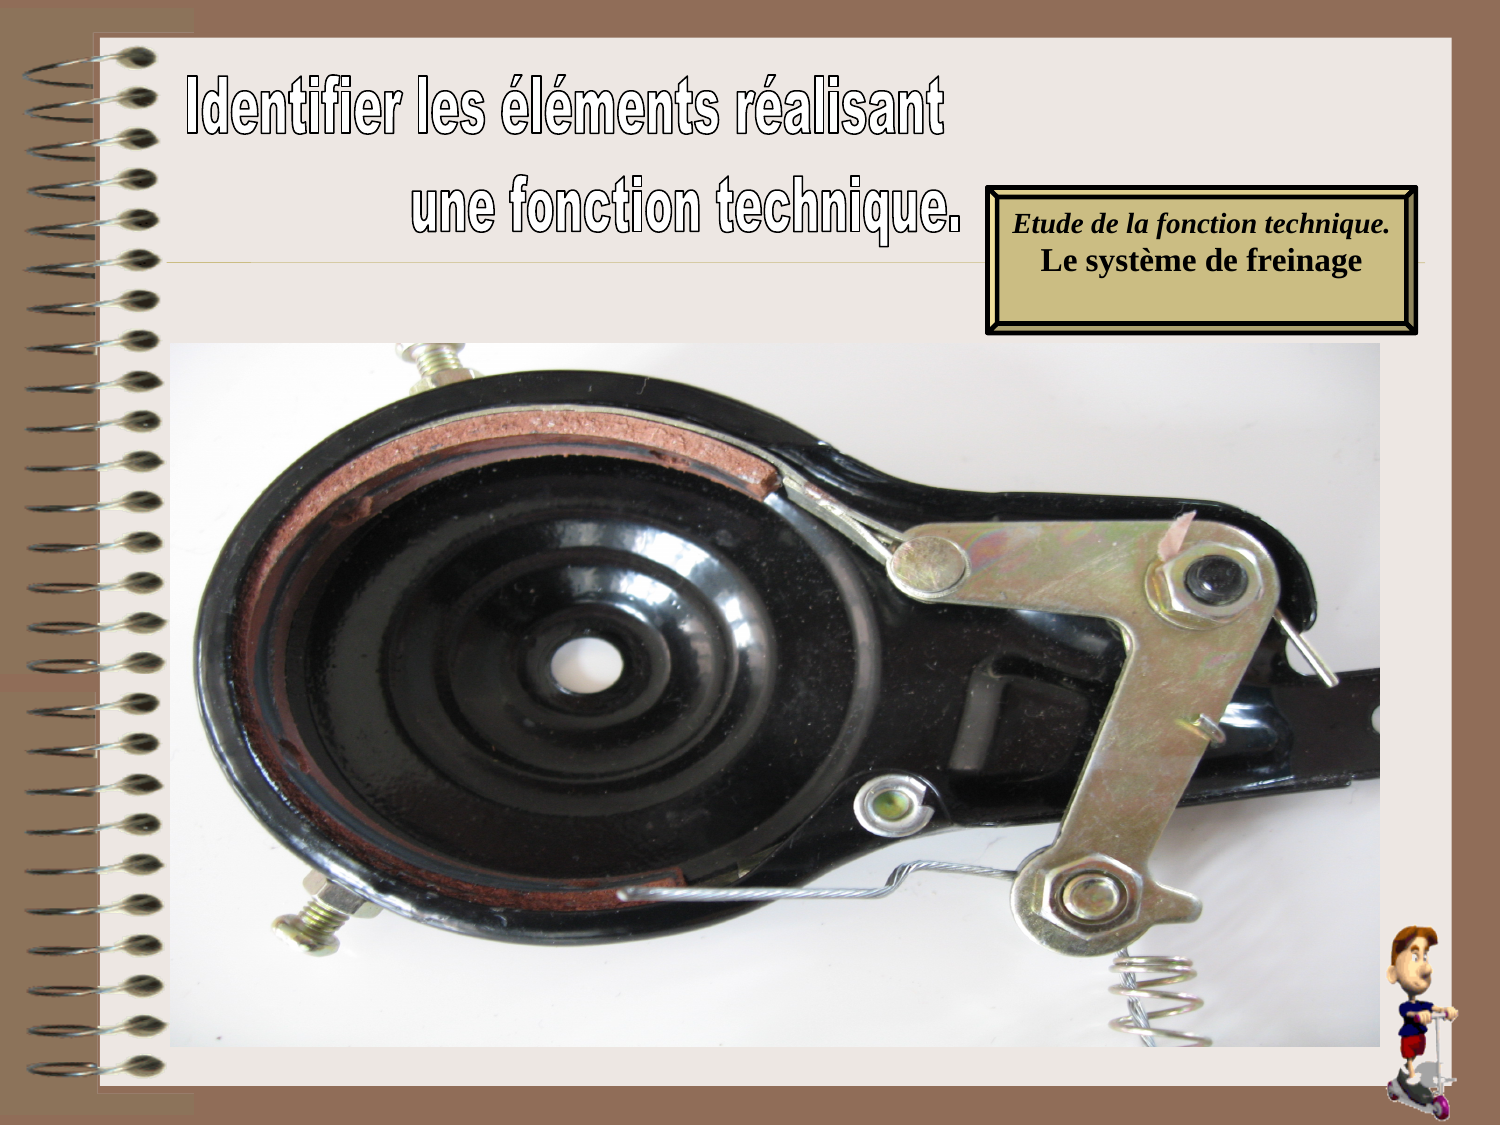

Etude de la fonction technique.
Le système de freinage